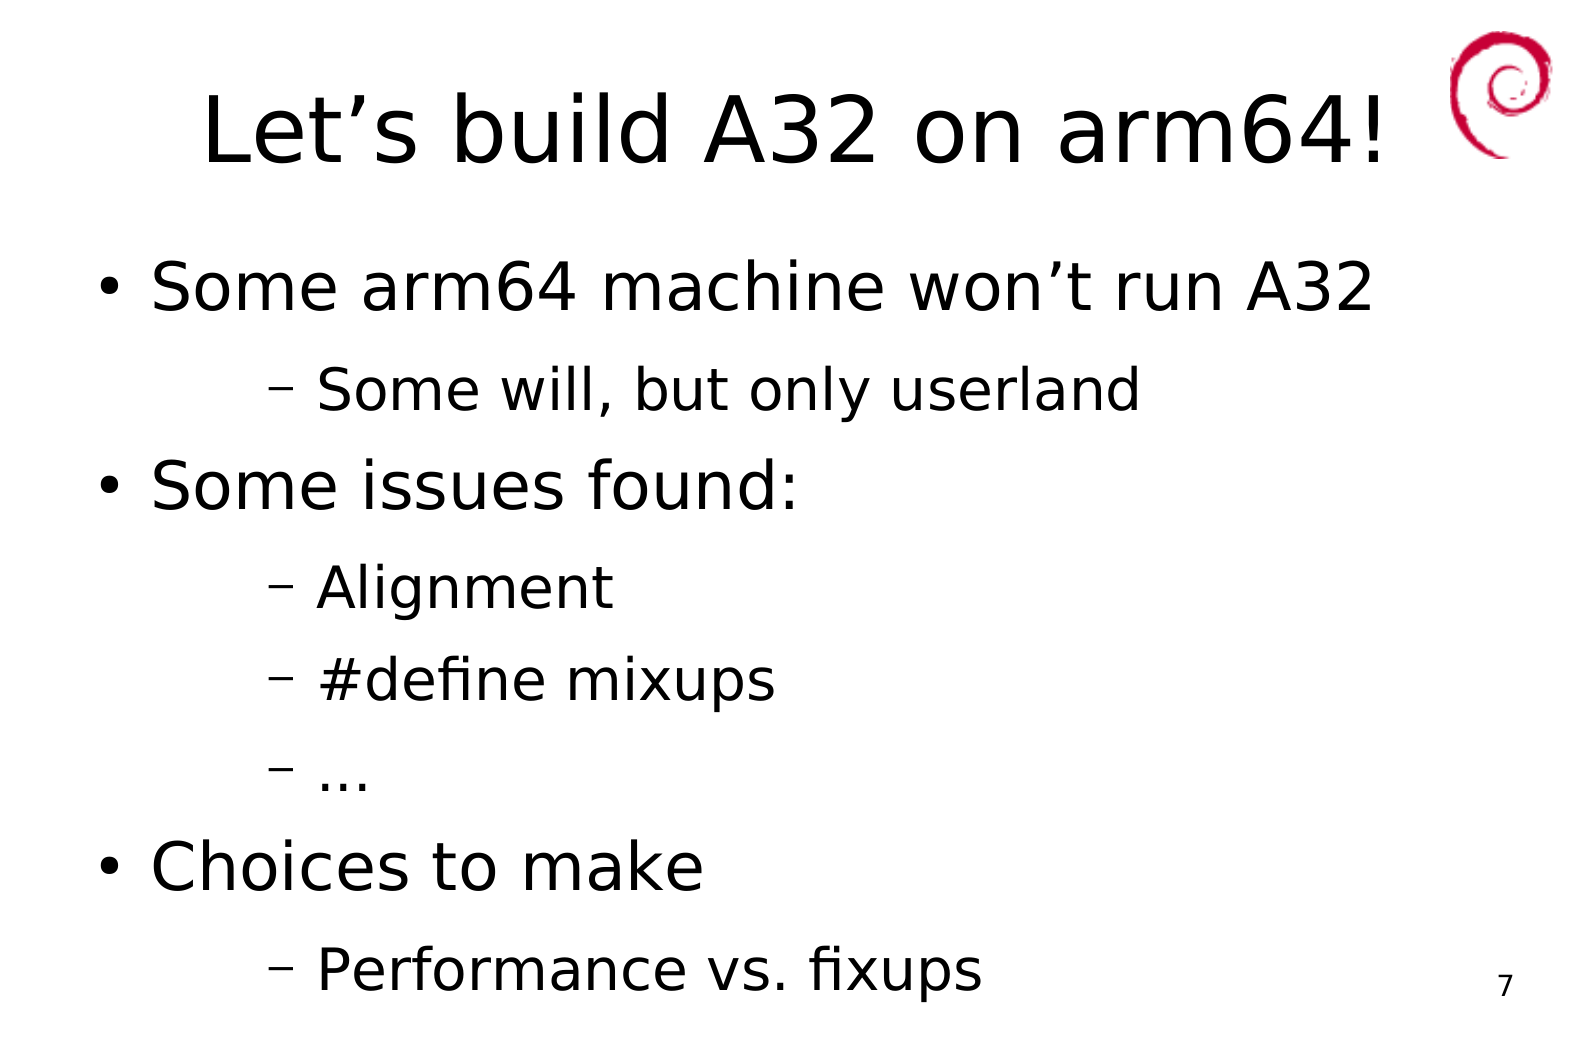

# Let’s build A32 on arm64!
Some arm64 machine won’t run A32
Some will, but only userland
Some issues found:
Alignment
#define mixups
...
Choices to make
Performance vs. fixups
7